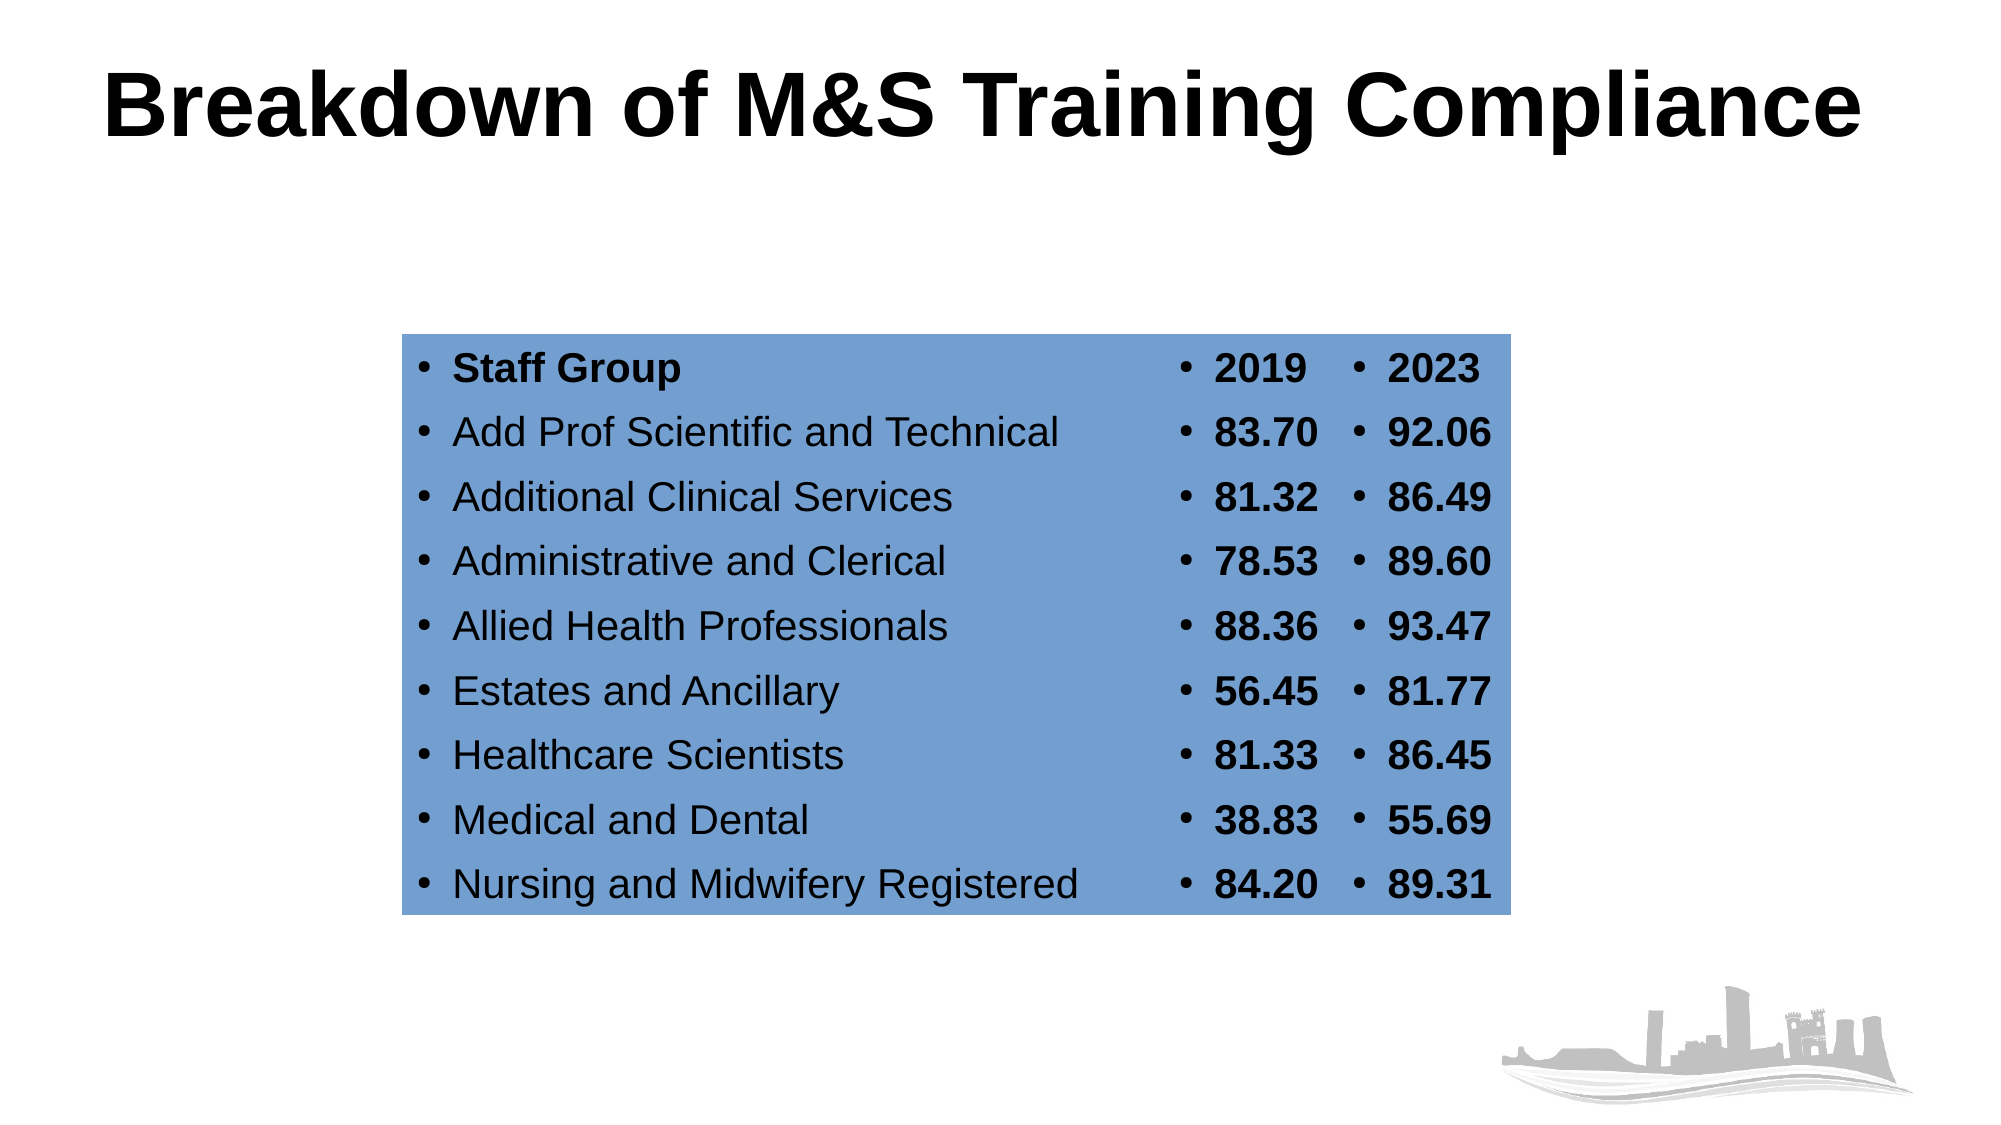

# Breakdown of M&S Training Compliance
| Staff Group | 2019 | 2023 |
| --- | --- | --- |
| Add Prof Scientific and Technical | 83.70 | 92.06 |
| Additional Clinical Services | 81.32 | 86.49 |
| Administrative and Clerical | 78.53 | 89.60 |
| Allied Health Professionals | 88.36 | 93.47 |
| Estates and Ancillary | 56.45 | 81.77 |
| Healthcare Scientists | 81.33 | 86.45 |
| Medical and Dental | 38.83 | 55.69 |
| Nursing and Midwifery Registered | 84.20 | 89.31 |